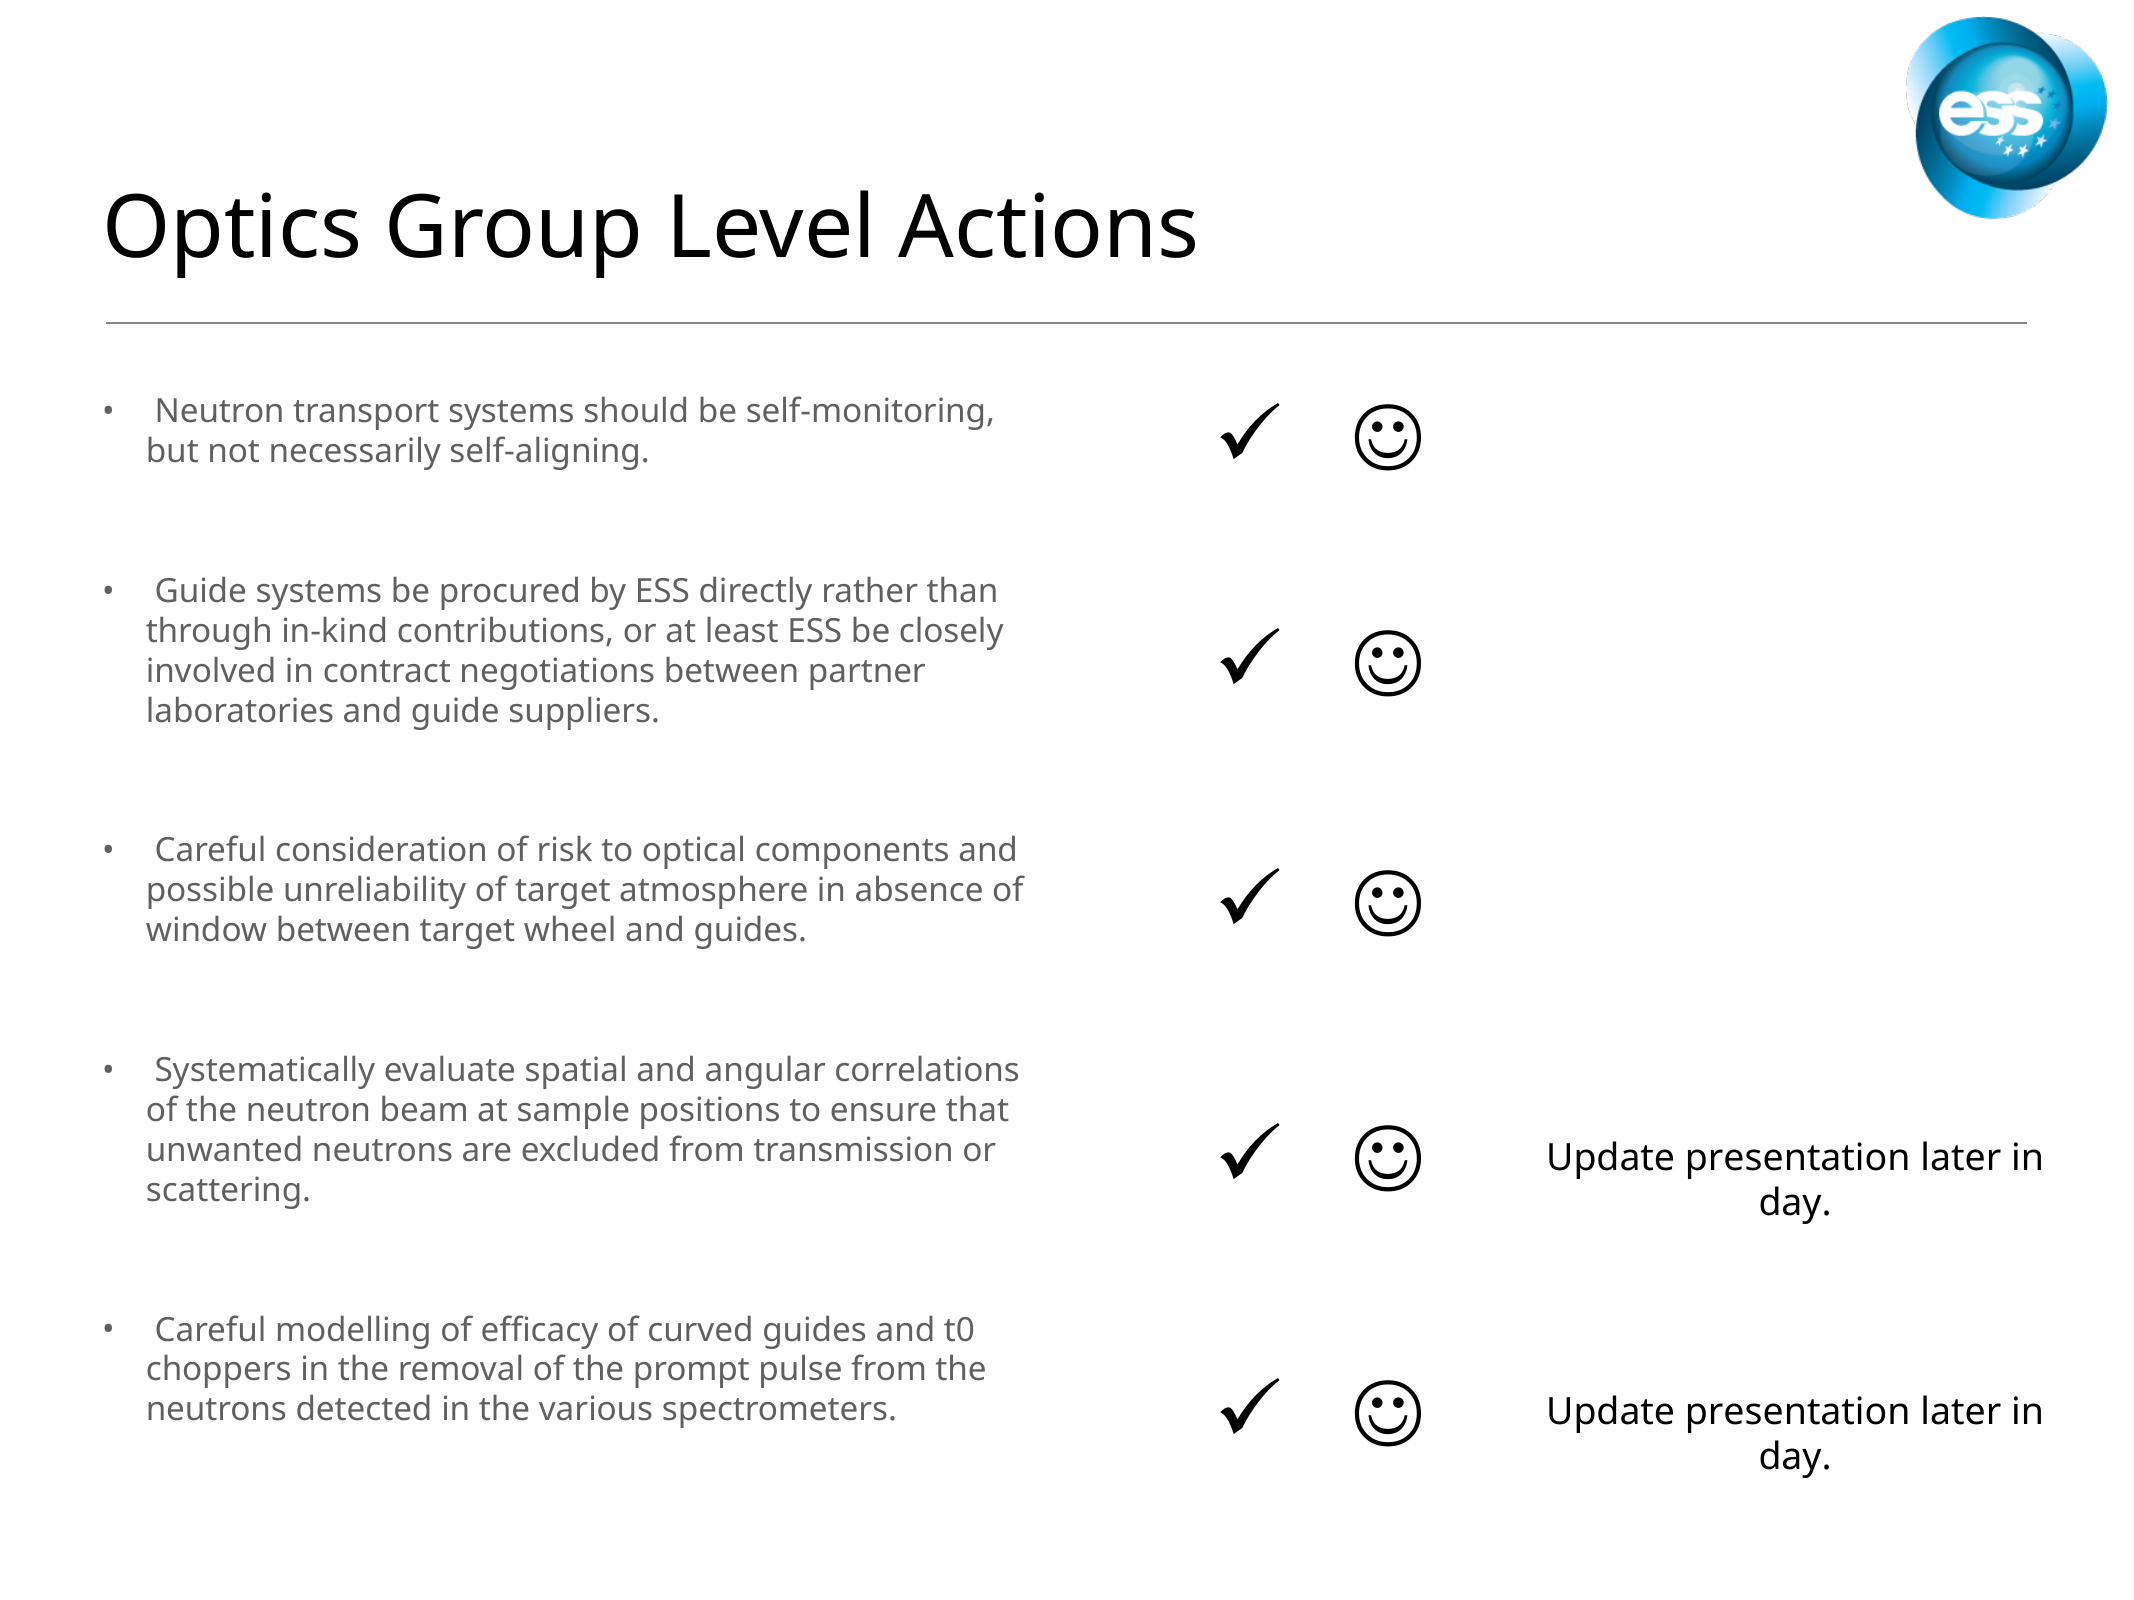

# Optics Group Level Actions

✓
 Neutron transport systems should be self-monitoring, but not necessarily self-aligning.
 Guide systems be procured by ESS directly rather than through in-kind contributions, or at least ESS be closely involved in contract negotiations between partner laboratories and guide suppliers.
 Careful consideration of risk to optical components and possible unreliability of target atmosphere in absence of window between target wheel and guides.
 Systematically evaluate spatial and angular correlations of the neutron beam at sample positions to ensure that unwanted neutrons are excluded from transmission or scattering.
 Careful modelling of efficacy of curved guides and t0 choppers in the removal of the prompt pulse from the neutrons detected in the various spectrometers.

✓

✓

✓
Update presentation later in day.

✓
Update presentation later in day.